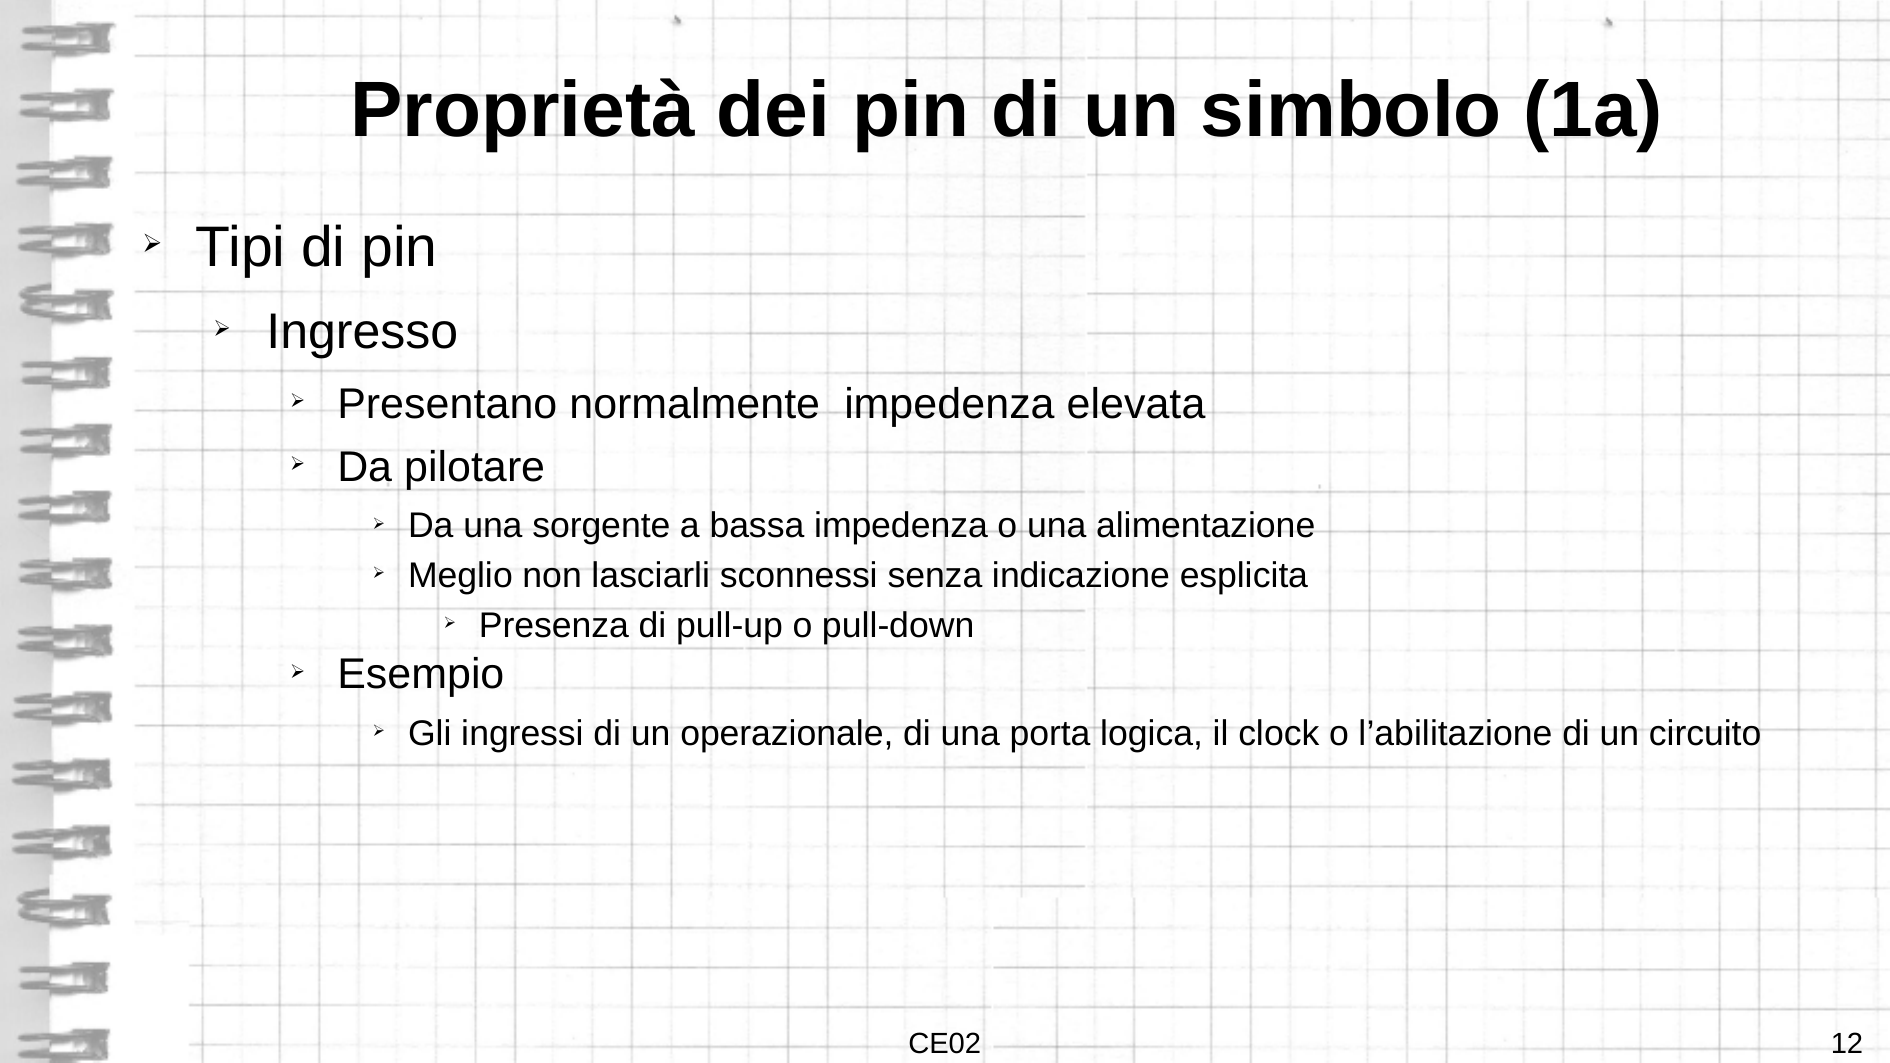

# Proprietà dei pin di un simbolo (1a)
Tipi di pin
Ingresso
Presentano normalmente impedenza elevata
Da pilotare
Da una sorgente a bassa impedenza o una alimentazione
Meglio non lasciarli sconnessi senza indicazione esplicita
Presenza di pull-up o pull-down
Esempio
Gli ingressi di un operazionale, di una porta logica, il clock o l’abilitazione di un circuito
CE02
12